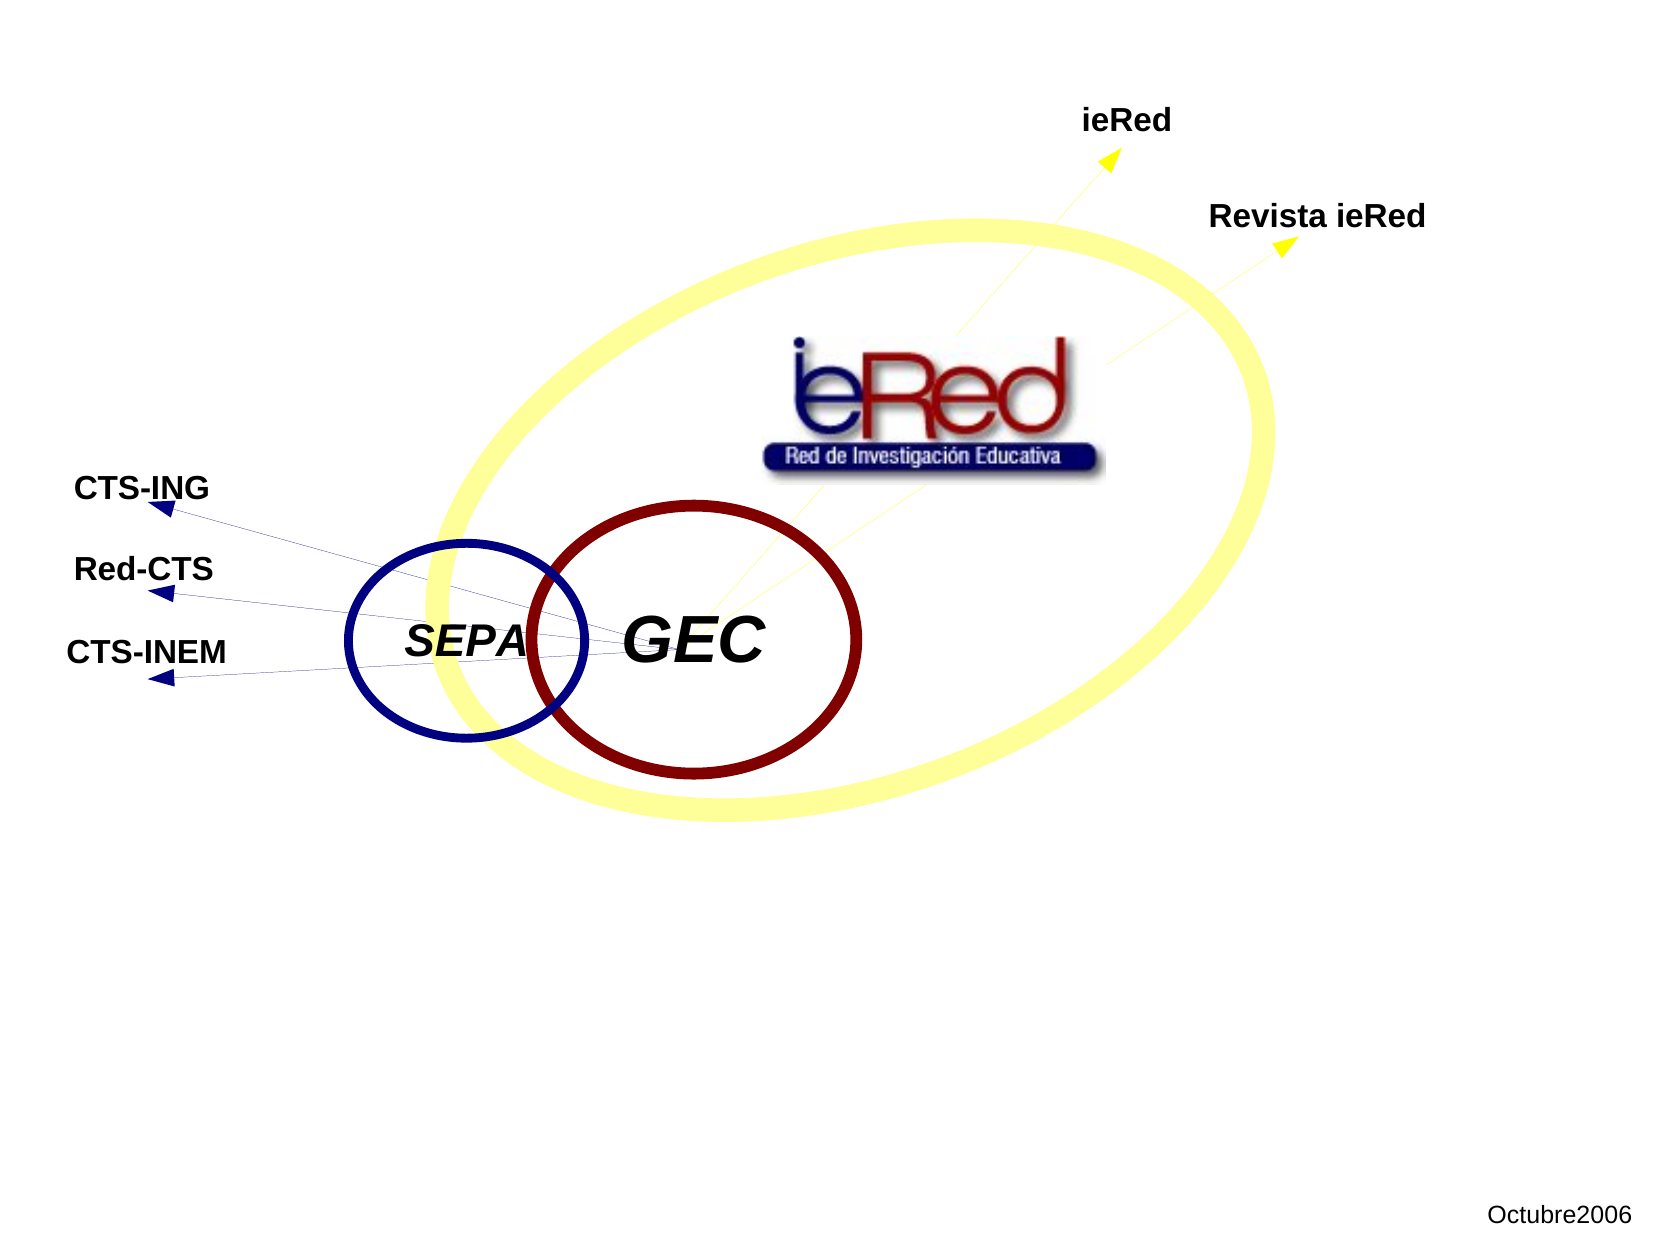

ieRed
Revista ieRed
CTS-ING
GEC
Red-CTS
SEPA
CTS-INEM
Octubre2006